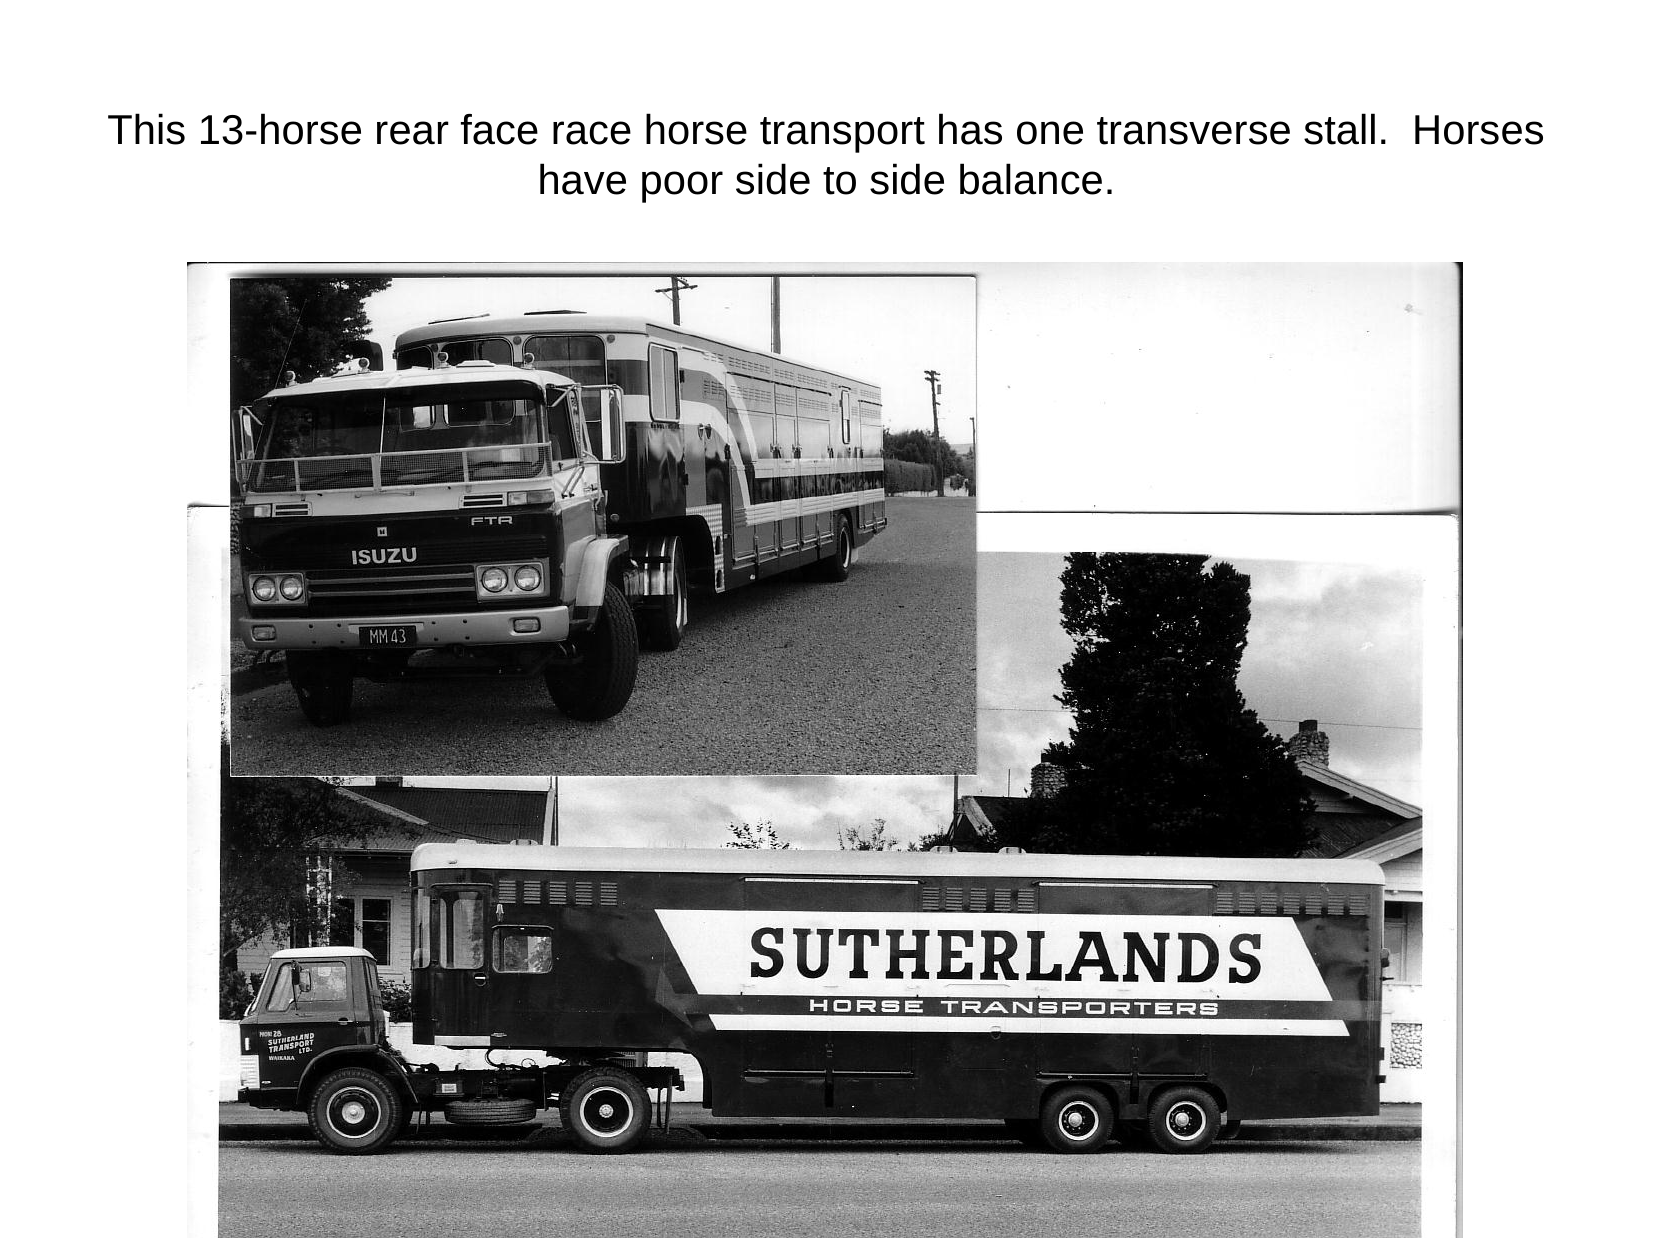

# This 13-horse rear face race horse transport has one transverse stall. Horses have poor side to side balance.